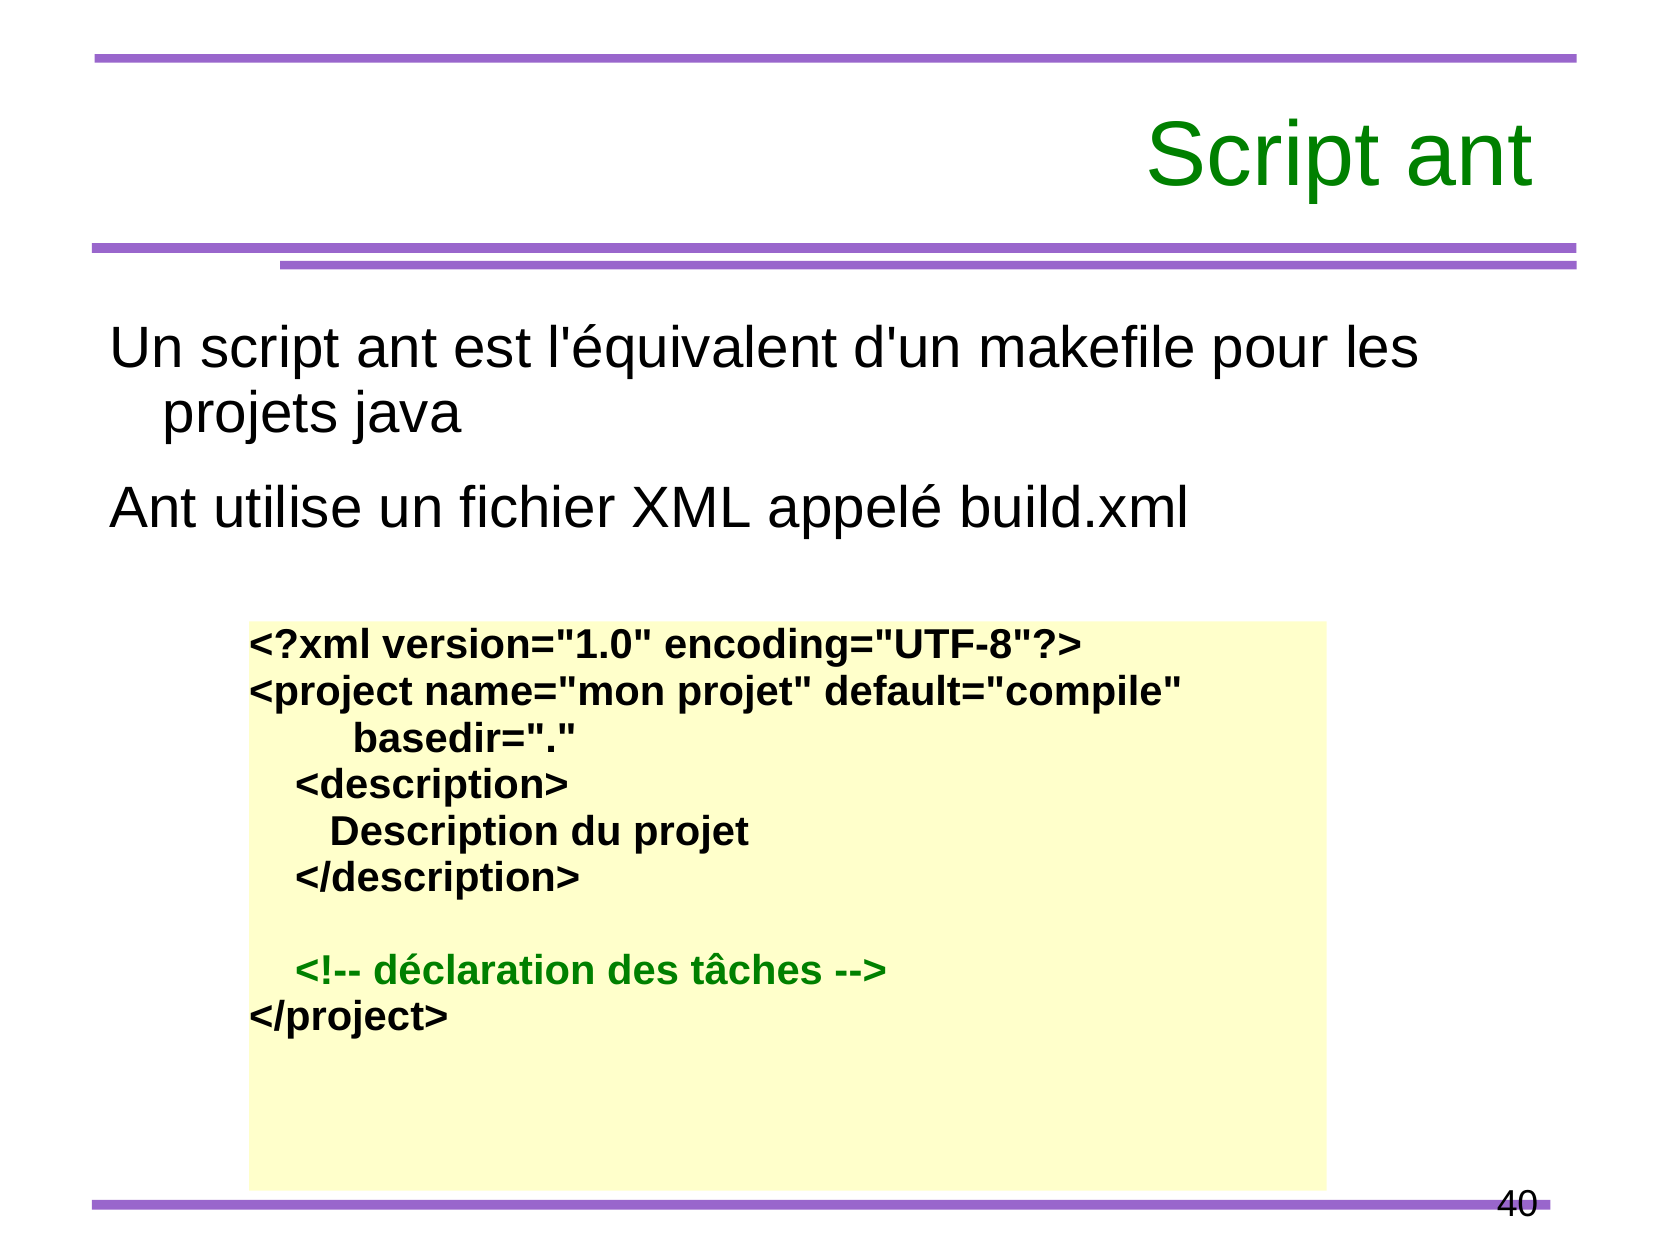

# Script ant
Un script ant est l'équivalent d'un makefile pour les projets java
Ant utilise un fichier XML appelé build.xml
<?xml version="1.0" encoding="UTF-8"?>
<project name="mon projet" default="compile"
 basedir="."
 <description>
 Description du projet
 </description>
 <!-- déclaration des tâches -->
</project>